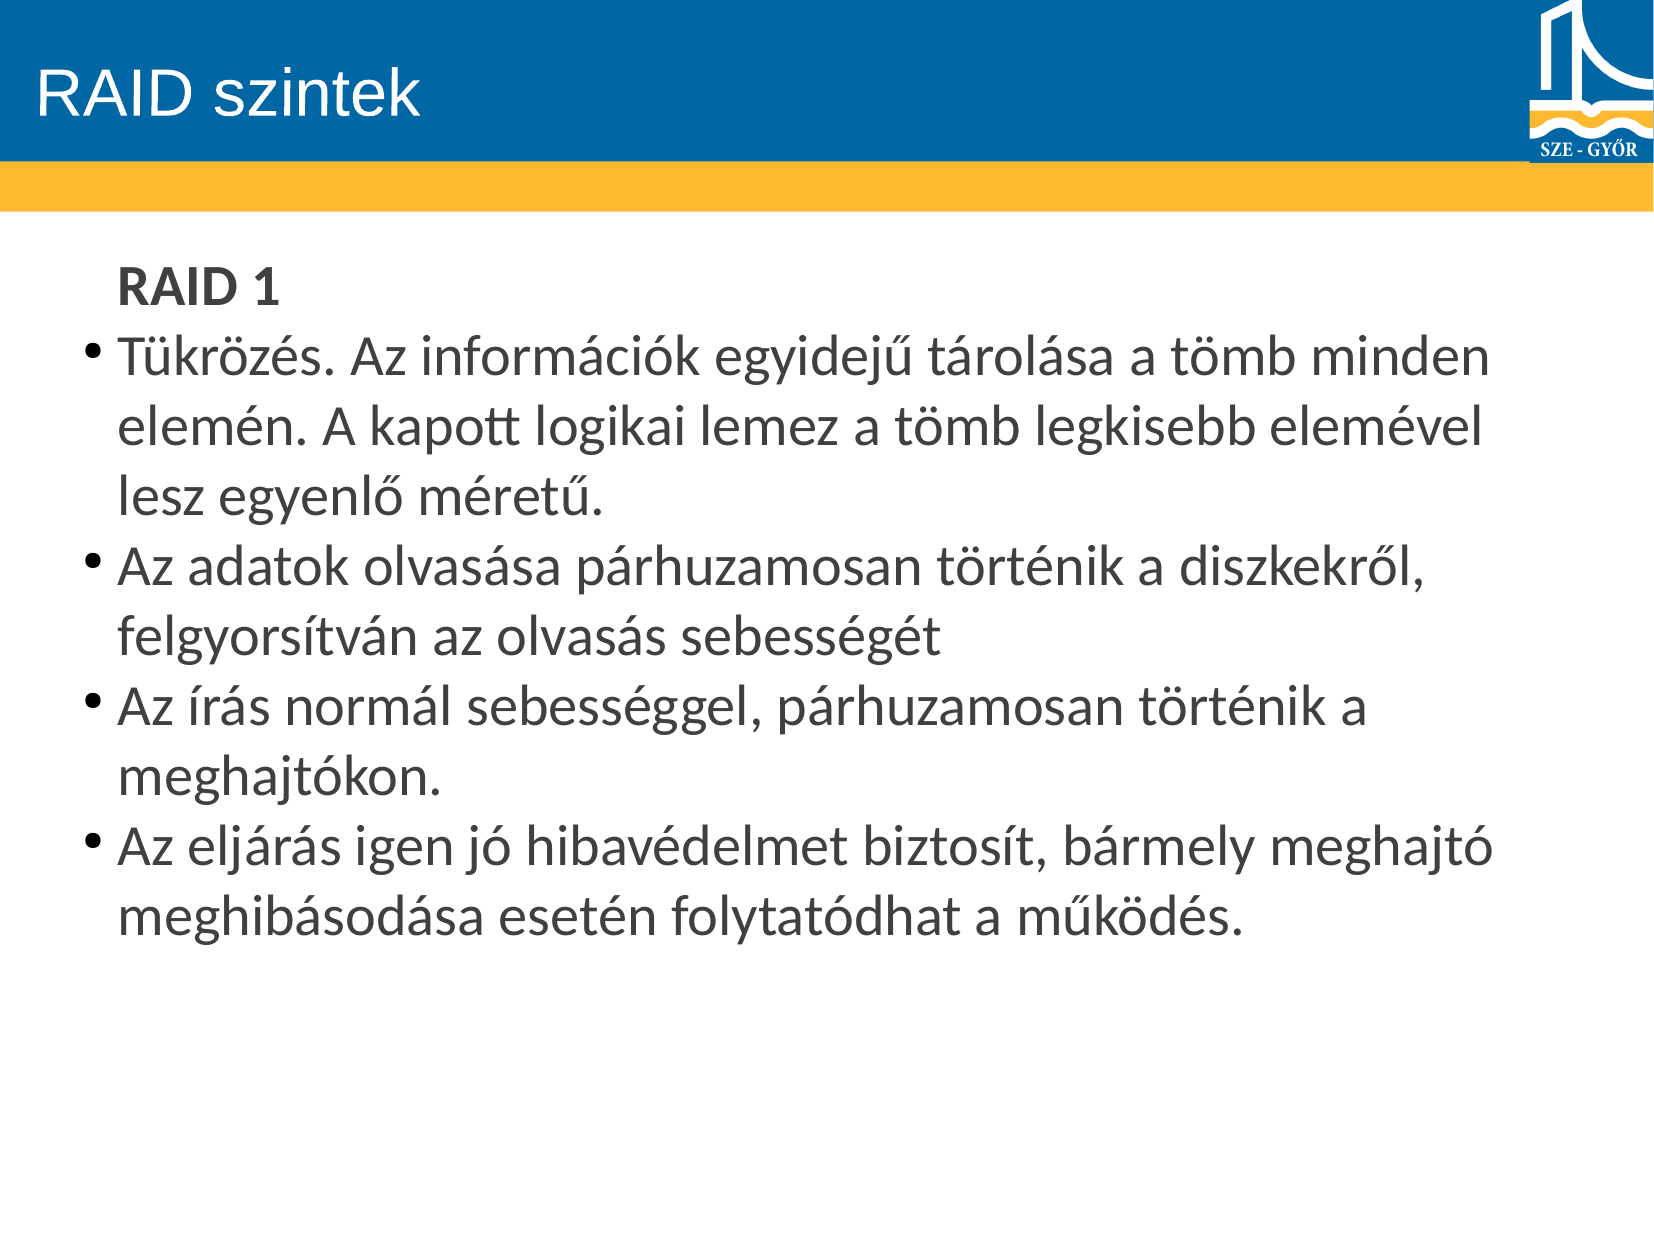

RAID szintek
RAID 1
Tükrözés. Az információk egyidejű tárolása a tömb minden elemén. A kapott logikai lemez a tömb legkisebb elemével lesz egyenlő méretű.
Az adatok olvasása párhuzamosan történik a diszkekről, felgyorsítván az olvasás sebességét
Az írás normál sebességgel, párhuzamosan történik a meghajtókon.
Az eljárás igen jó hibavédelmet biztosít, bármely meghajtó meghibásodása esetén folytatódhat a működés.